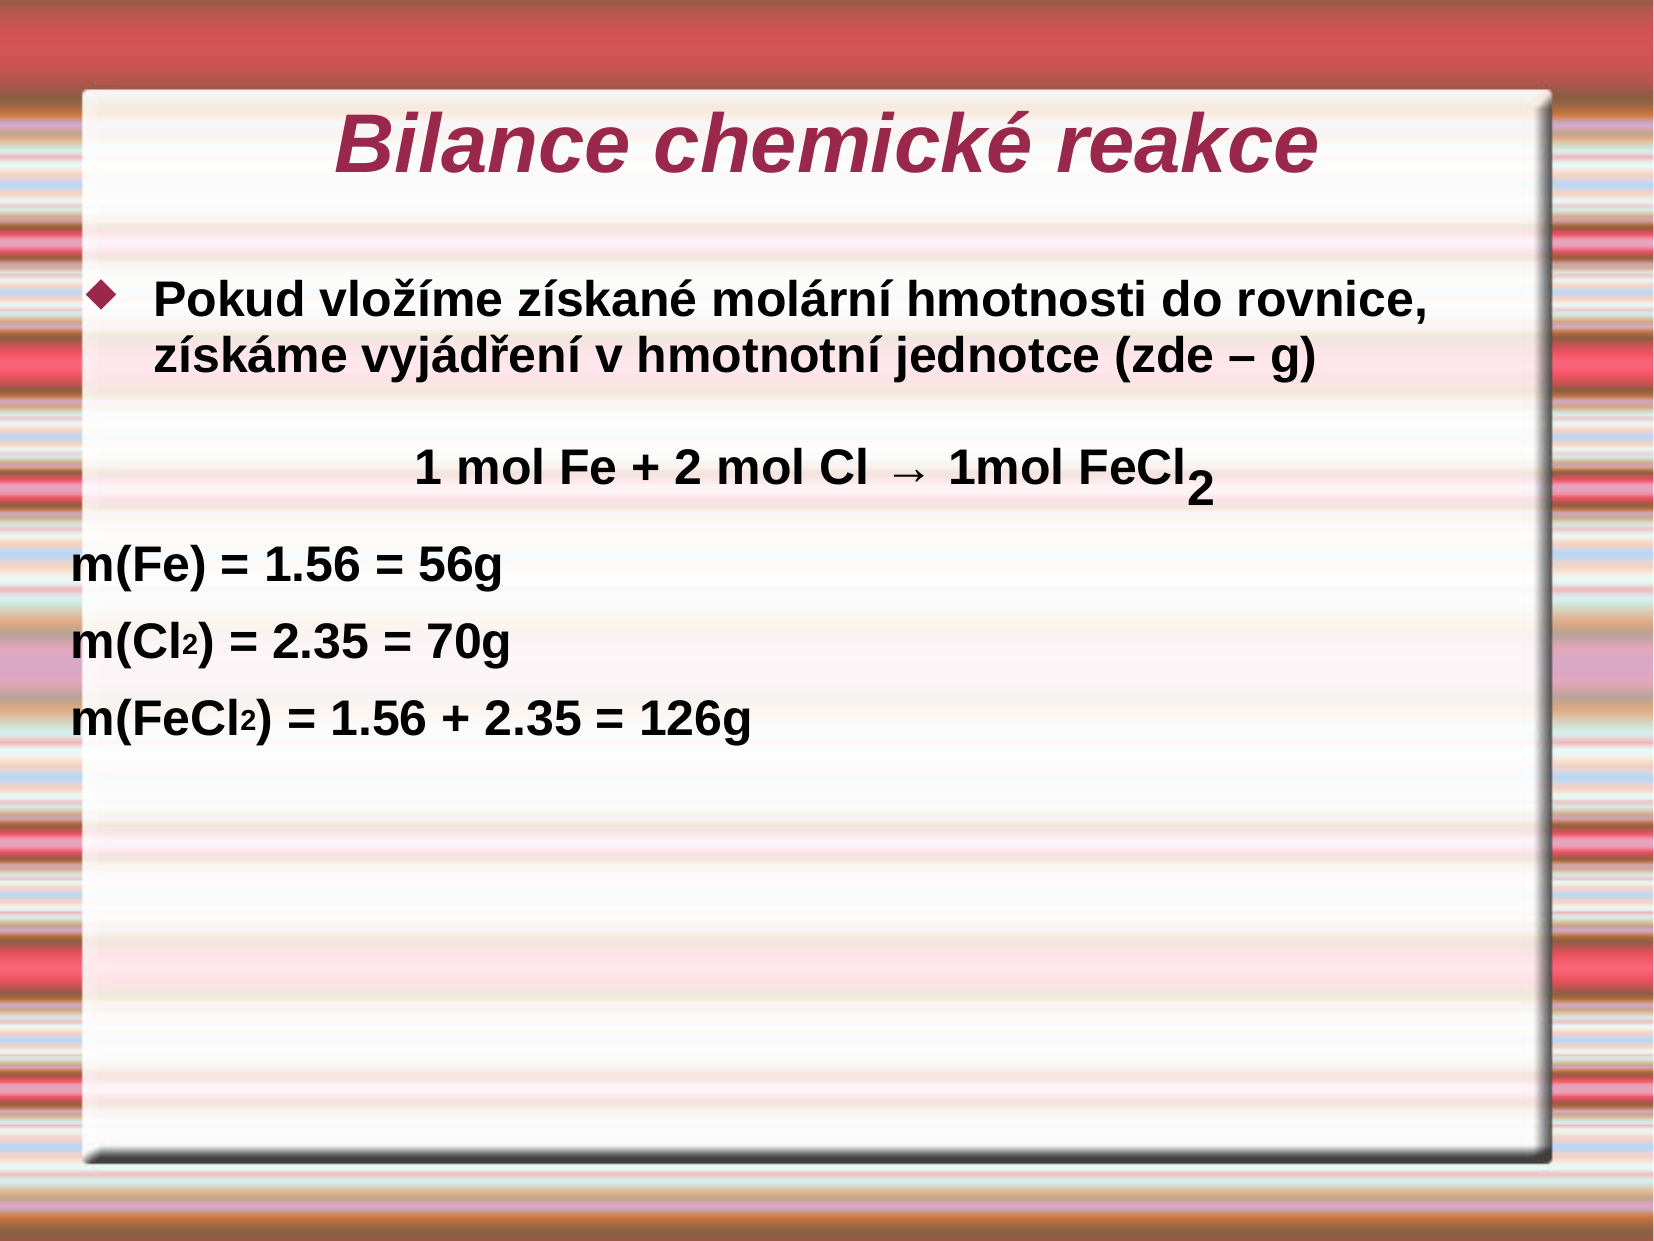

# Bilance chemické reakce
Pokud vložíme získané molární hmotnosti do rovnice, získáme vyjádření v hmotnotní jednotce (zde – g)
1 mol Fe + 2 mol Cl → 1mol FeCl2
m(Fe) = 1.56 = 56g
m(Cl2) = 2.35 = 70g
m(FeCl2) = 1.56 + 2.35 = 126g